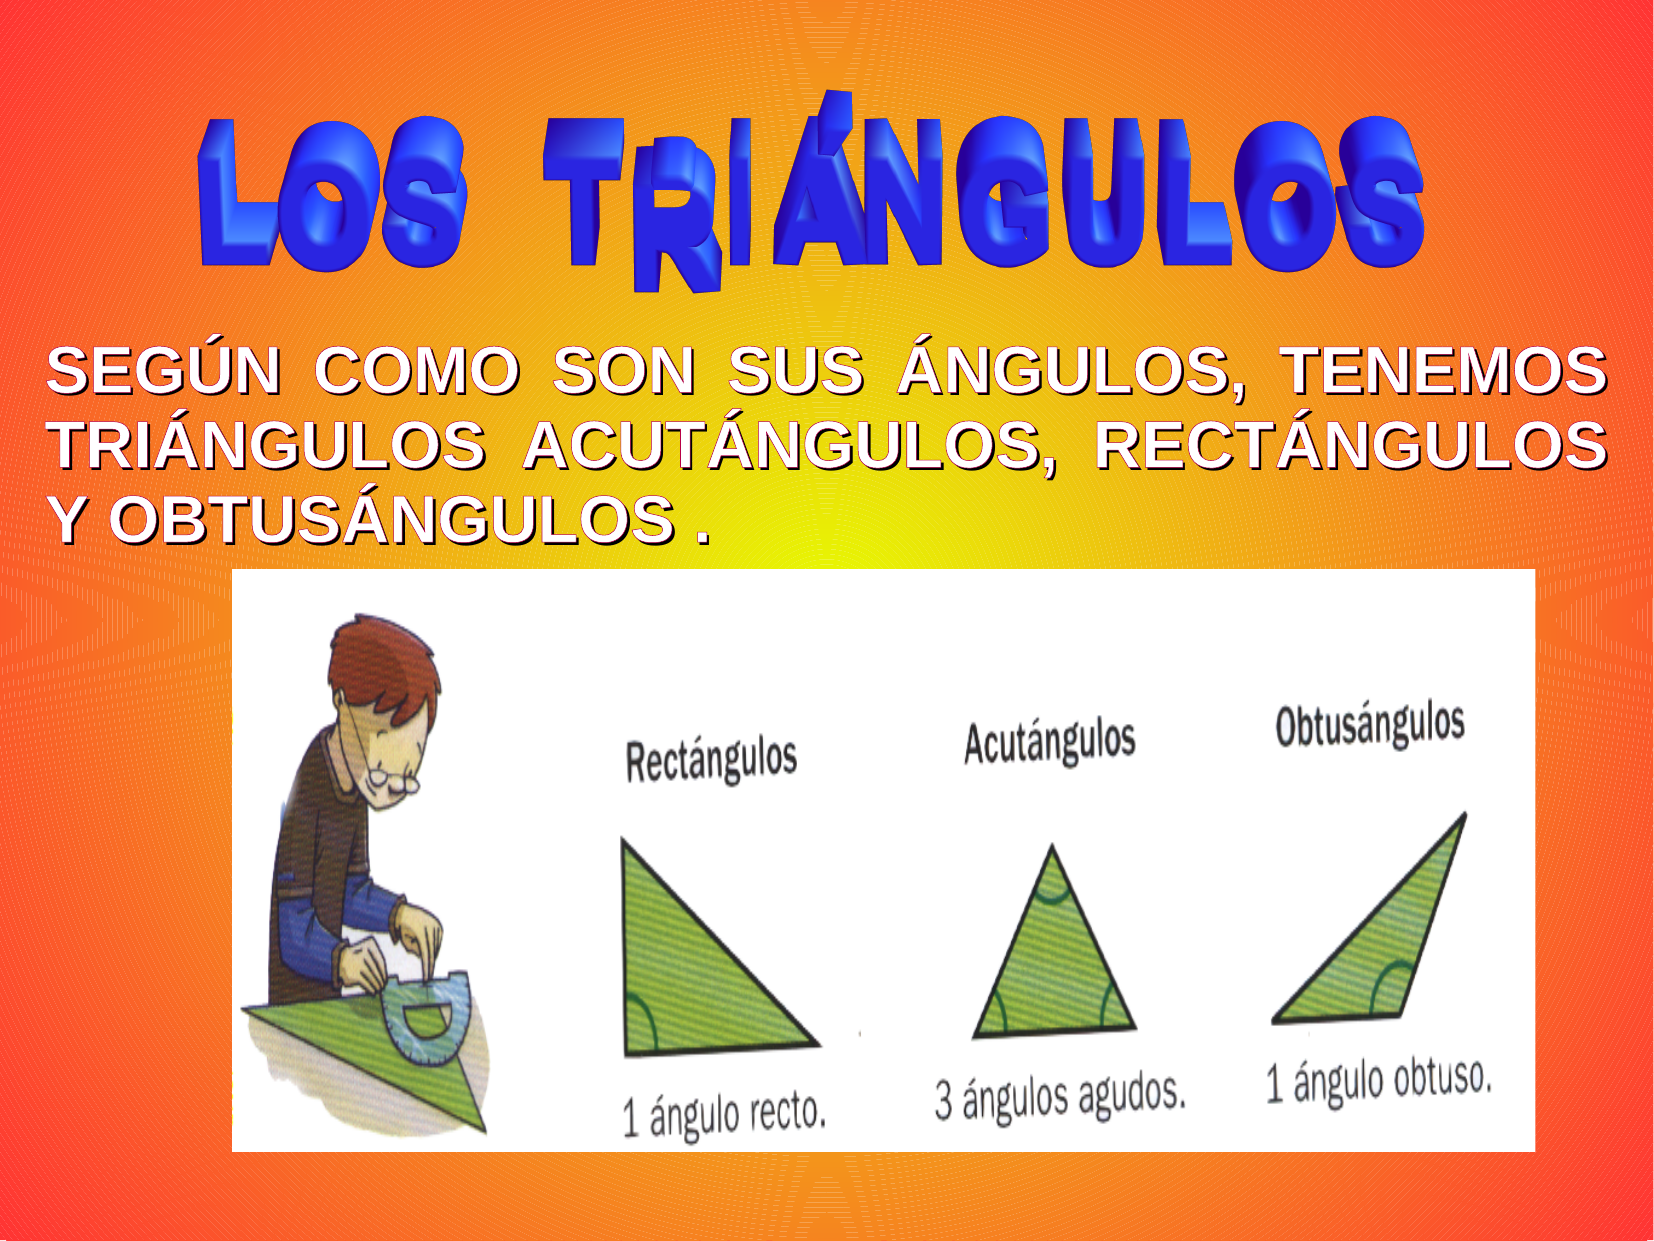

SEGÚN COMO SON SUS ÁNGULOS, TENEMOS TRIÁNGULOS ACUTÁNGULOS, RECTÁNGULOS Y OBTUSÁNGULOS .